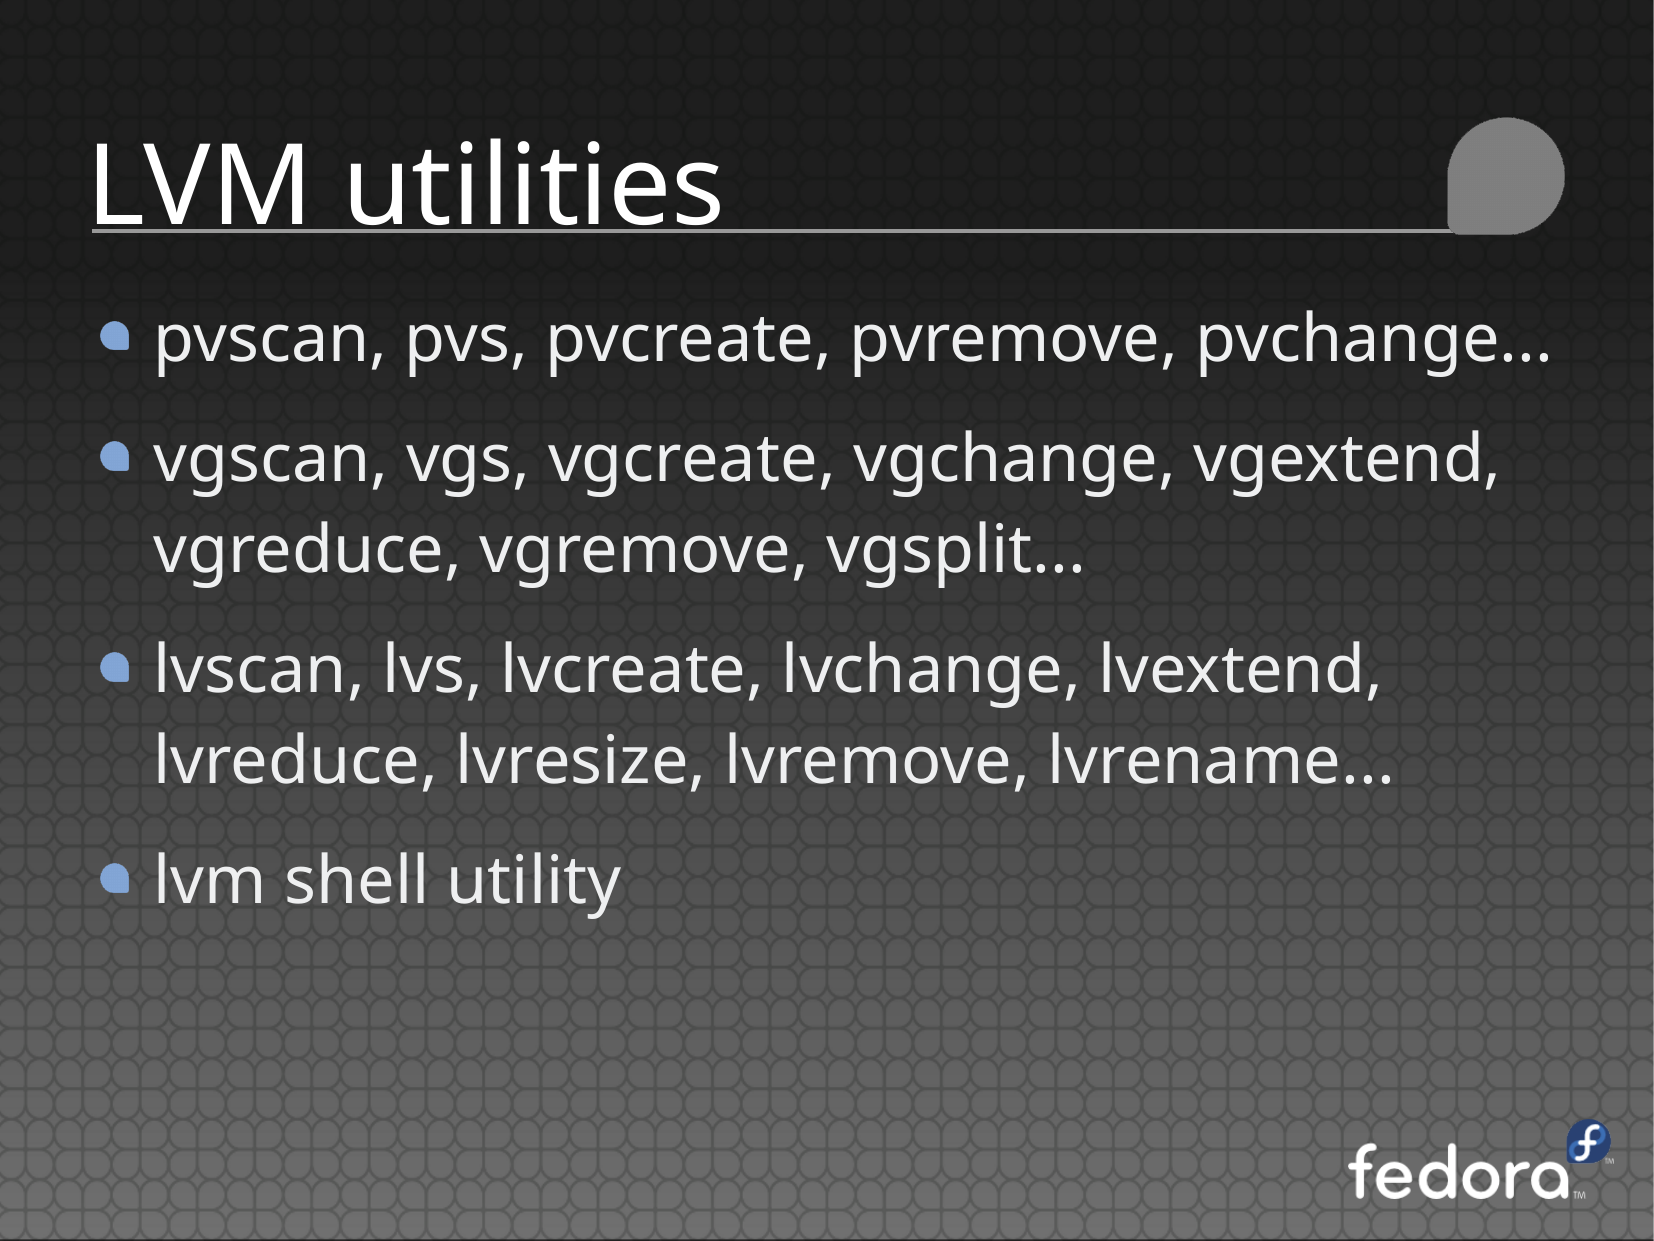

# LVM utilities
pvscan, pvs, pvcreate, pvremove, pvchange...
vgscan, vgs, vgcreate, vgchange, vgextend, vgreduce, vgremove, vgsplit...
lvscan, lvs, lvcreate, lvchange, lvextend, lvreduce, lvresize, lvremove, lvrename...
lvm shell utility